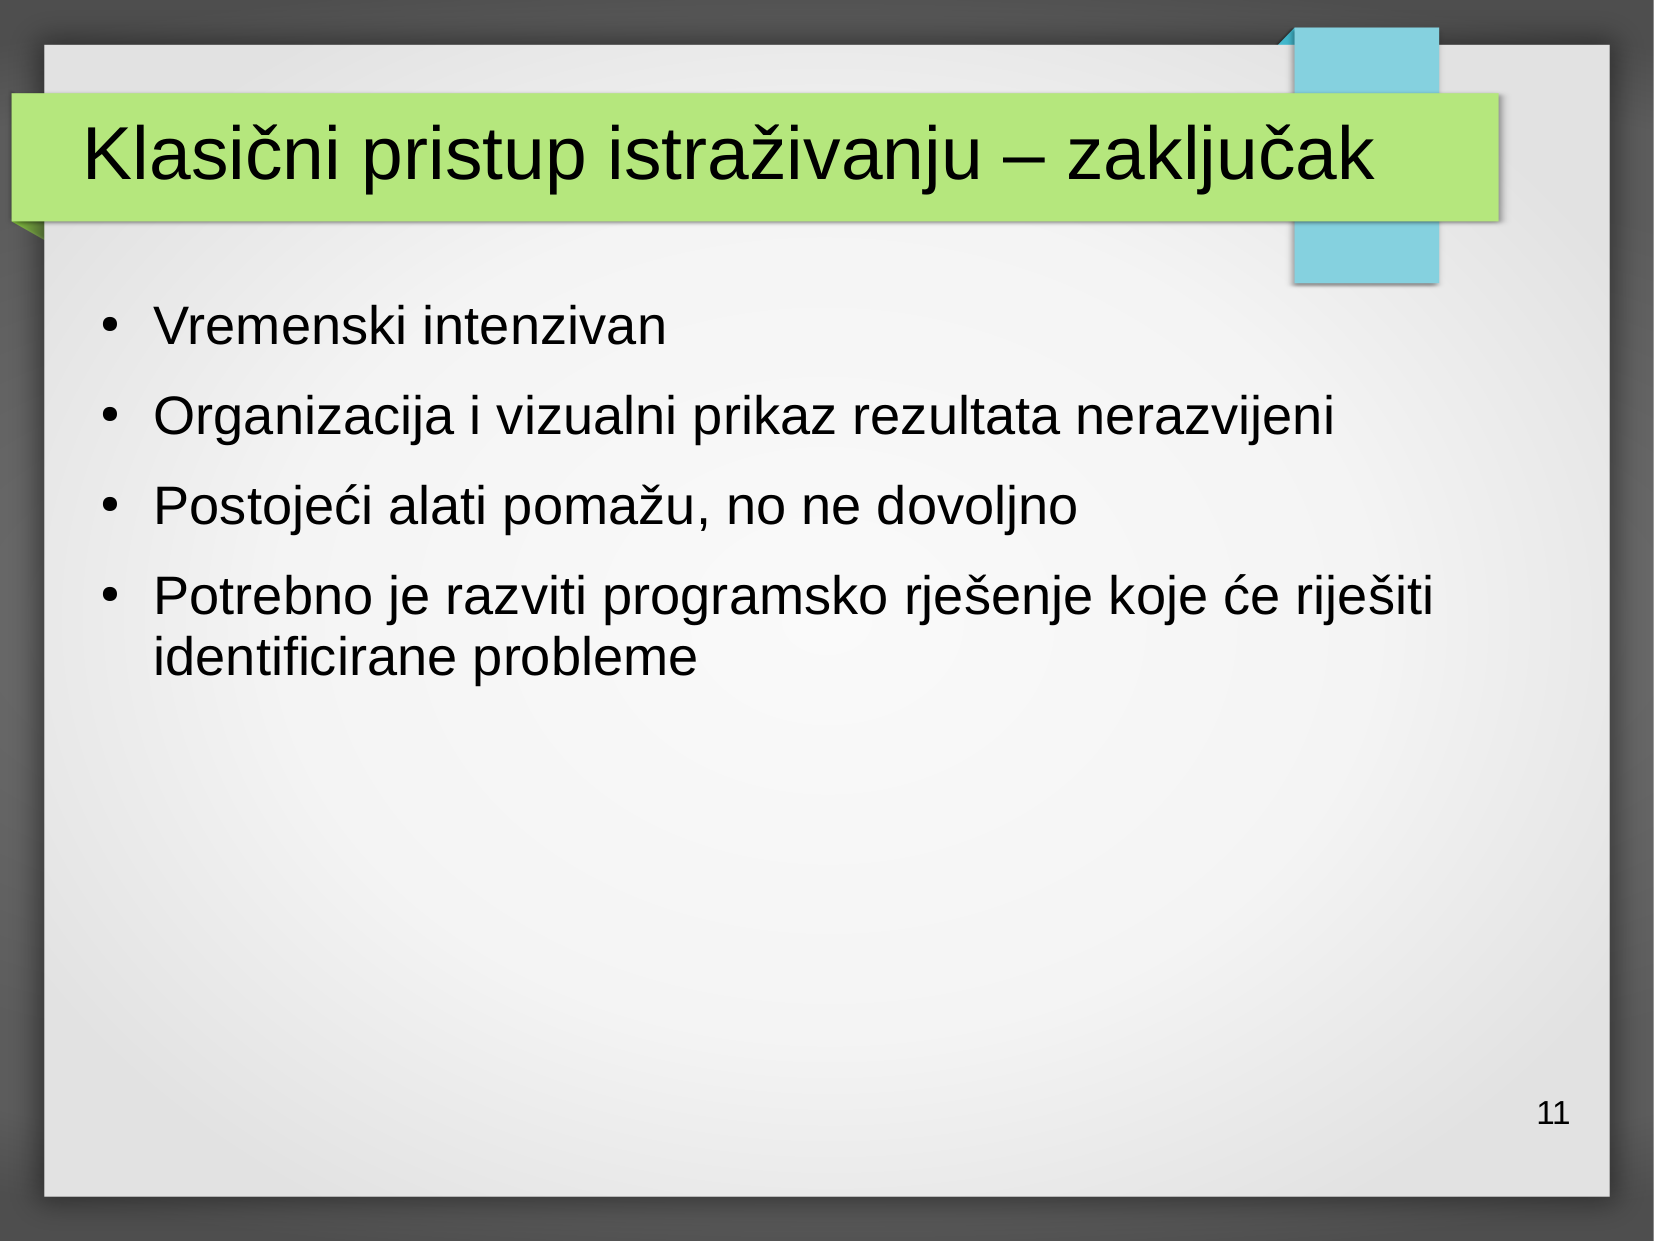

# Klasični pristup istraživanju – zaključak
Vremenski intenzivan
Organizacija i vizualni prikaz rezultata nerazvijeni
Postojeći alati pomažu, no ne dovoljno
Potrebno je razviti programsko rješenje koje će riješiti identificirane probleme
11